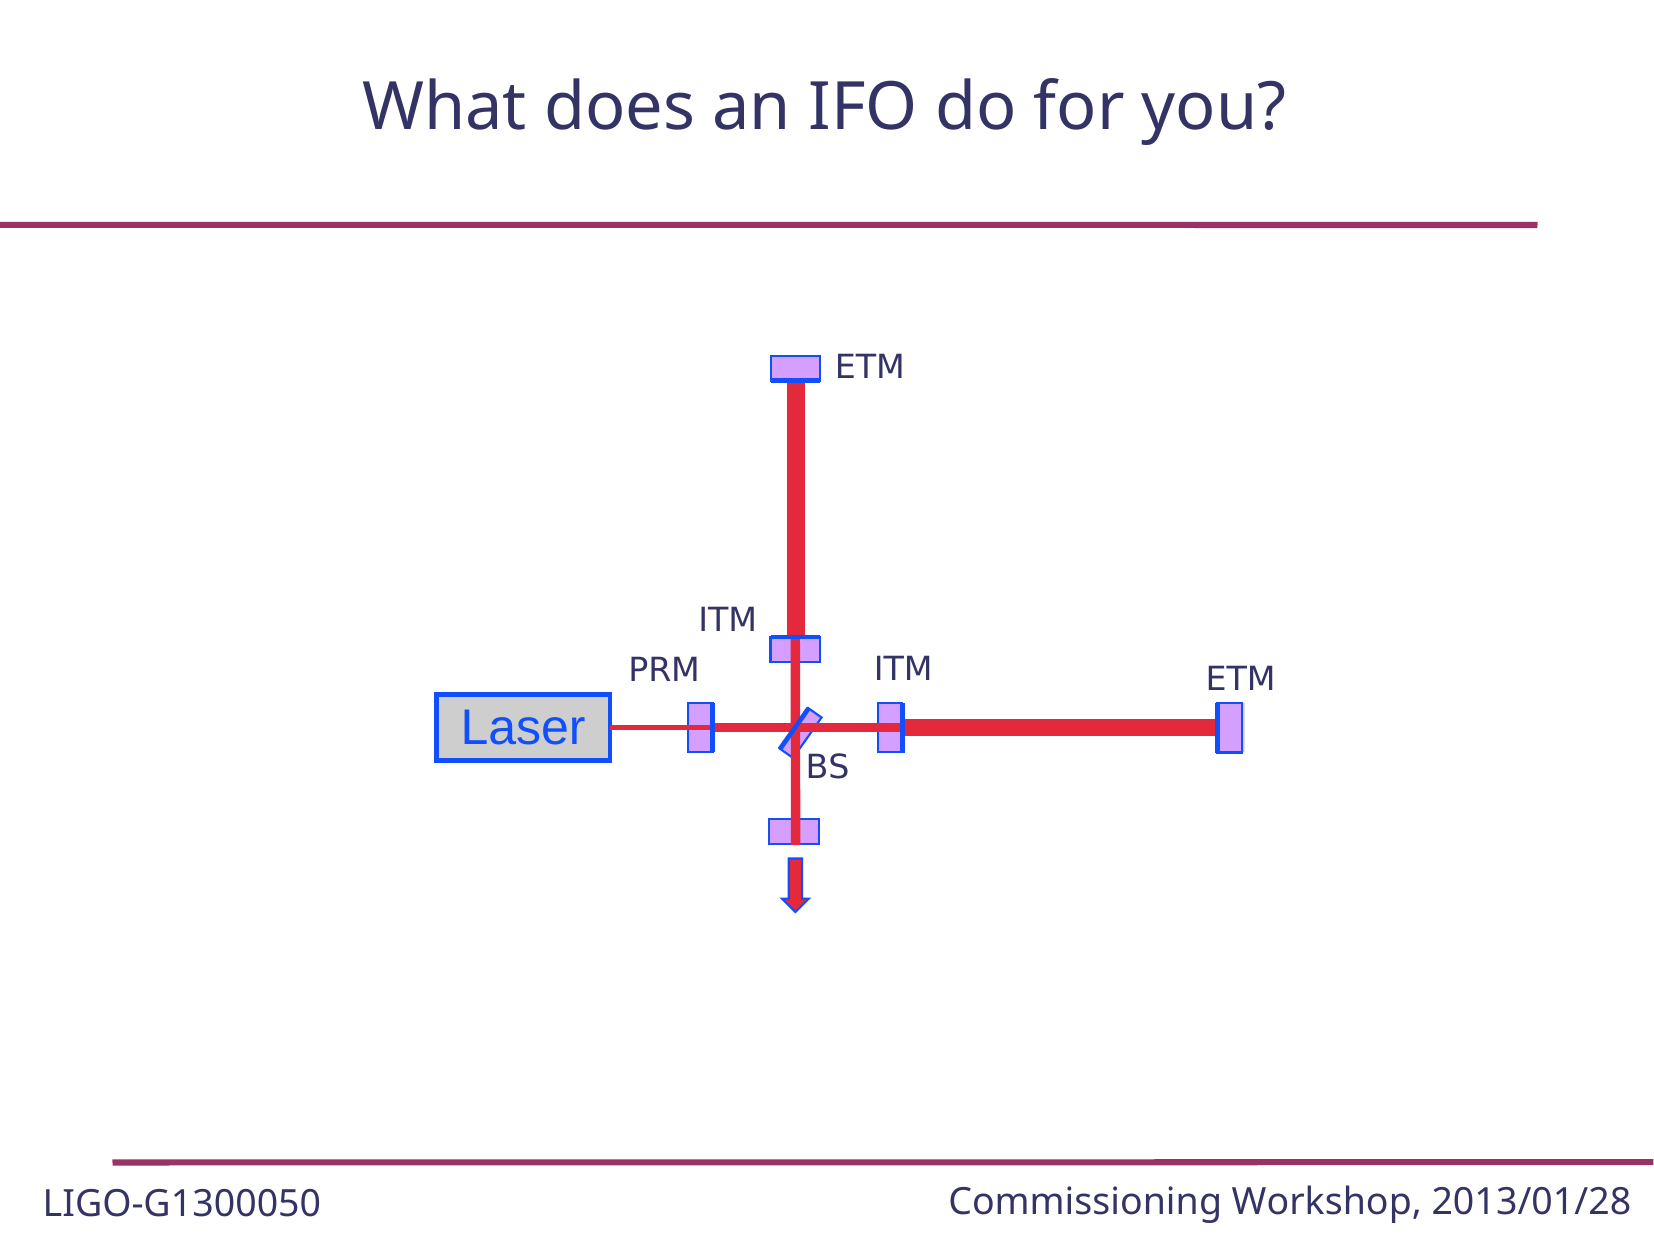

# What does an IFO do for you?
ETM
ITM
ITM
PRM
ETM
Laser
BS